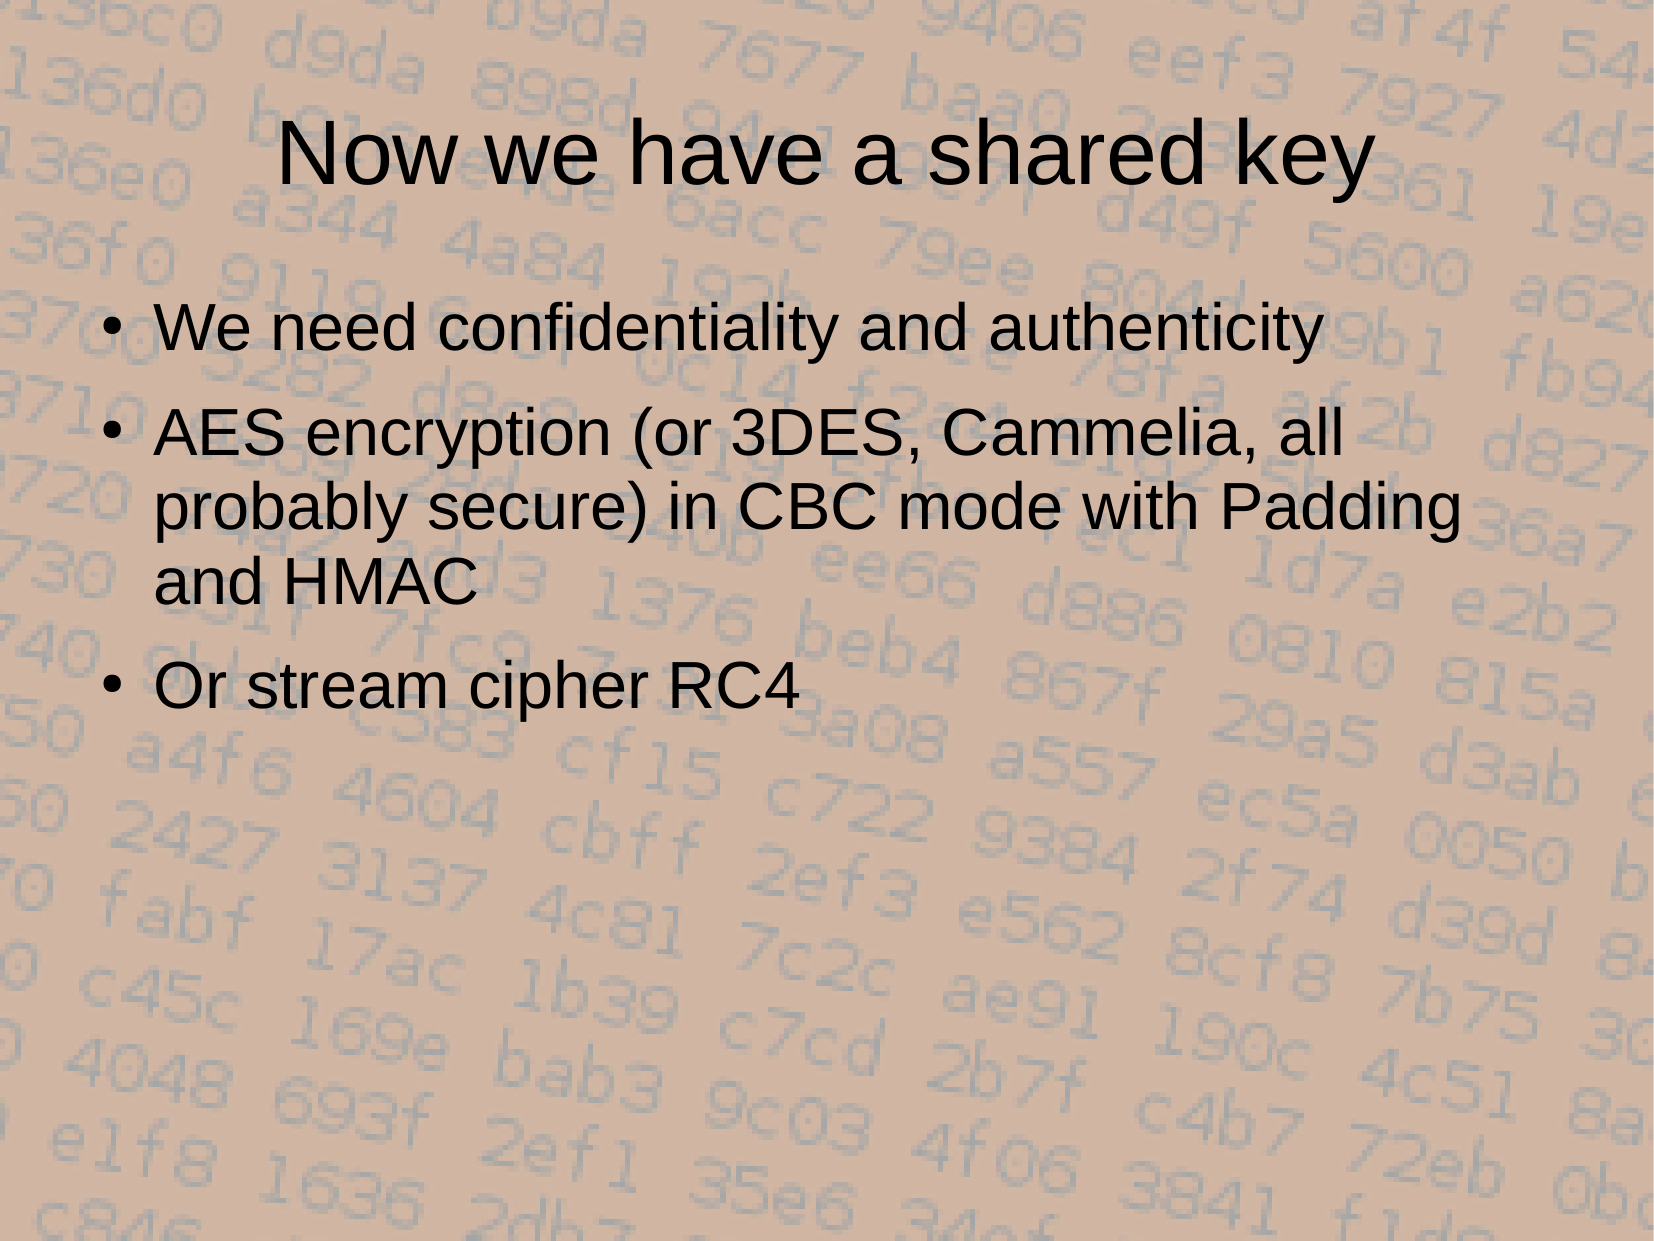

# Now we have a shared key
We need confidentiality and authenticity
AES encryption (or 3DES, Cammelia, all probably secure) in CBC mode with Padding and HMAC
Or stream cipher RC4